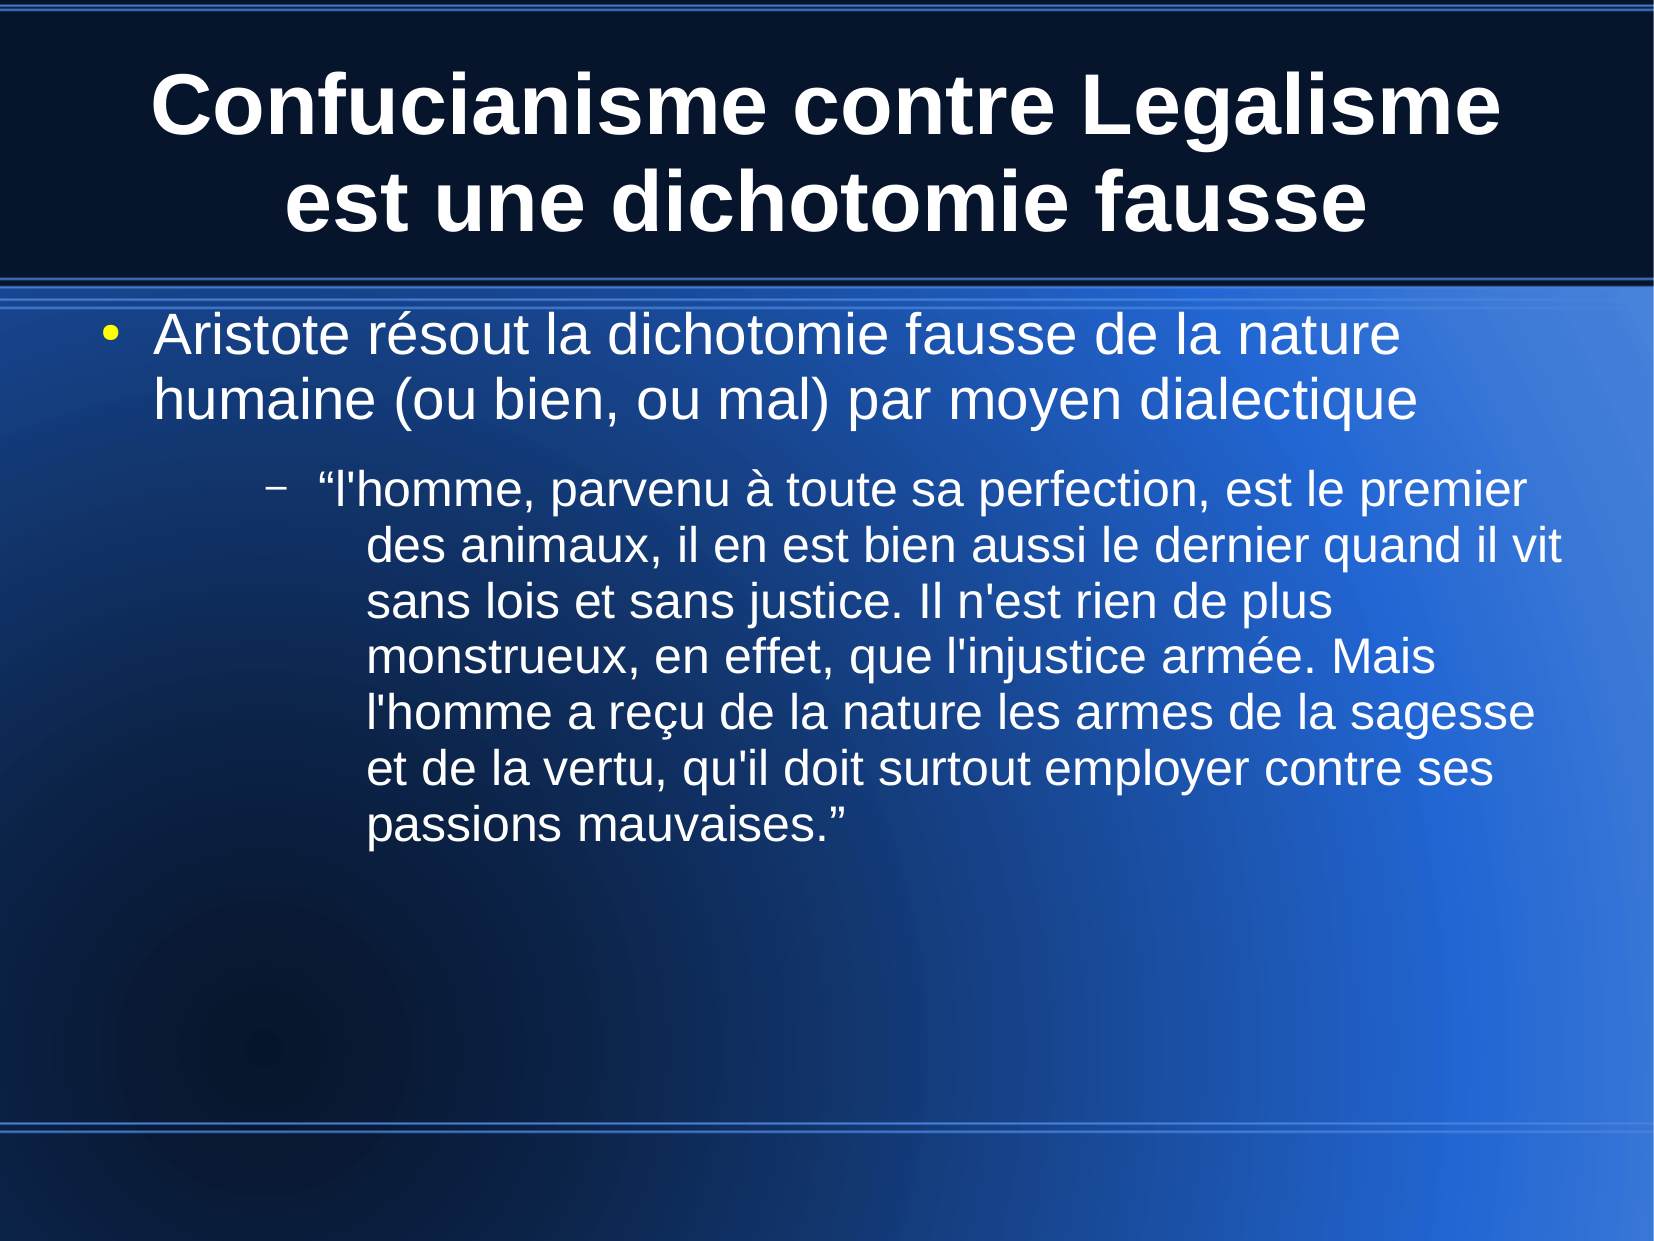

# Confucianisme contre Legalisme est une dichotomie fausse
Aristote résout la dichotomie fausse de la nature humaine (ou bien, ou mal) par moyen dialectique
“l'homme, parvenu à toute sa perfection, est le premier des animaux, il en est bien aussi le dernier quand il vit sans lois et sans justice. Il n'est rien de plus monstrueux, en effet, que l'injustice armée. Mais l'homme a reçu de la nature les armes de la sagesse et de la vertu, qu'il doit surtout employer contre ses passions mauvaises.”